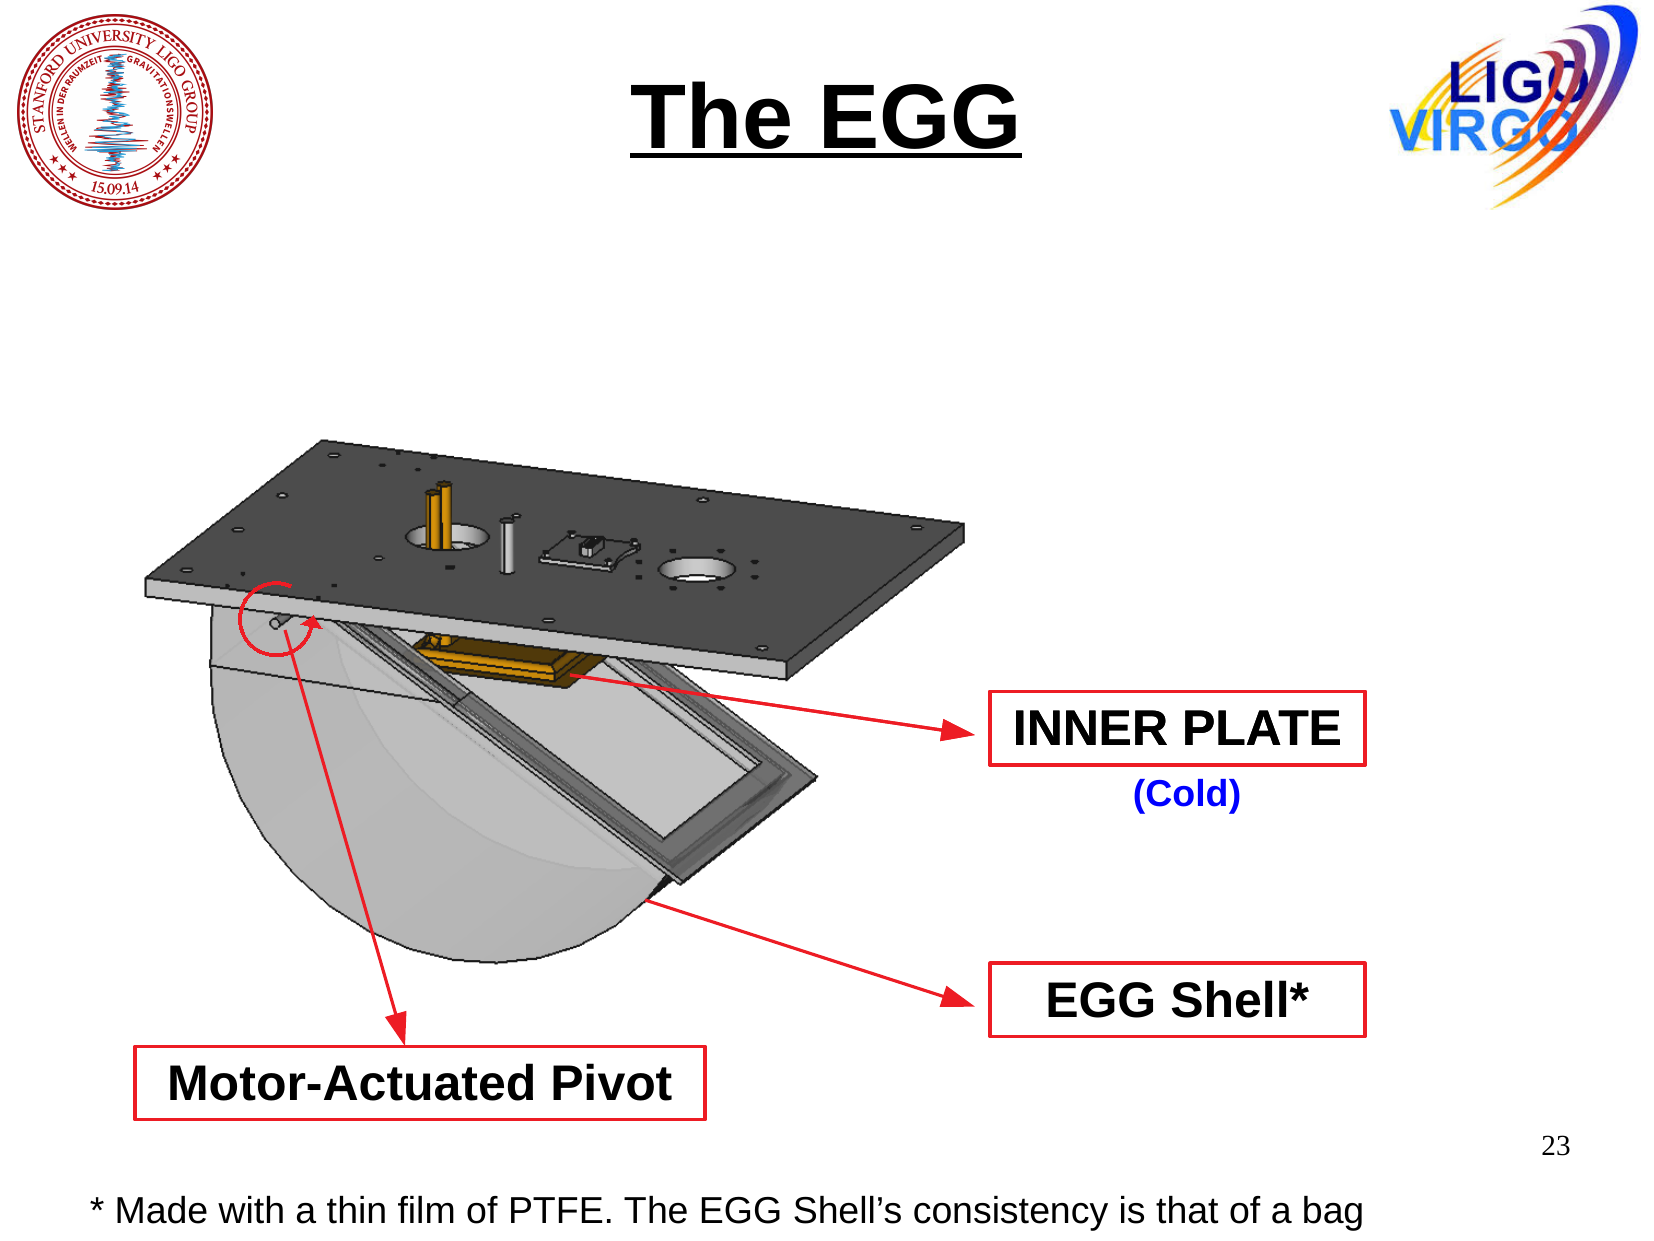

The EGG
INNER PLATE
INNER PLATE
(Cold)
EGG Shell*
Motor-Actuated Pivot
23
* Made with a thin film of PTFE. The EGG Shell’s consistency is that of a bag